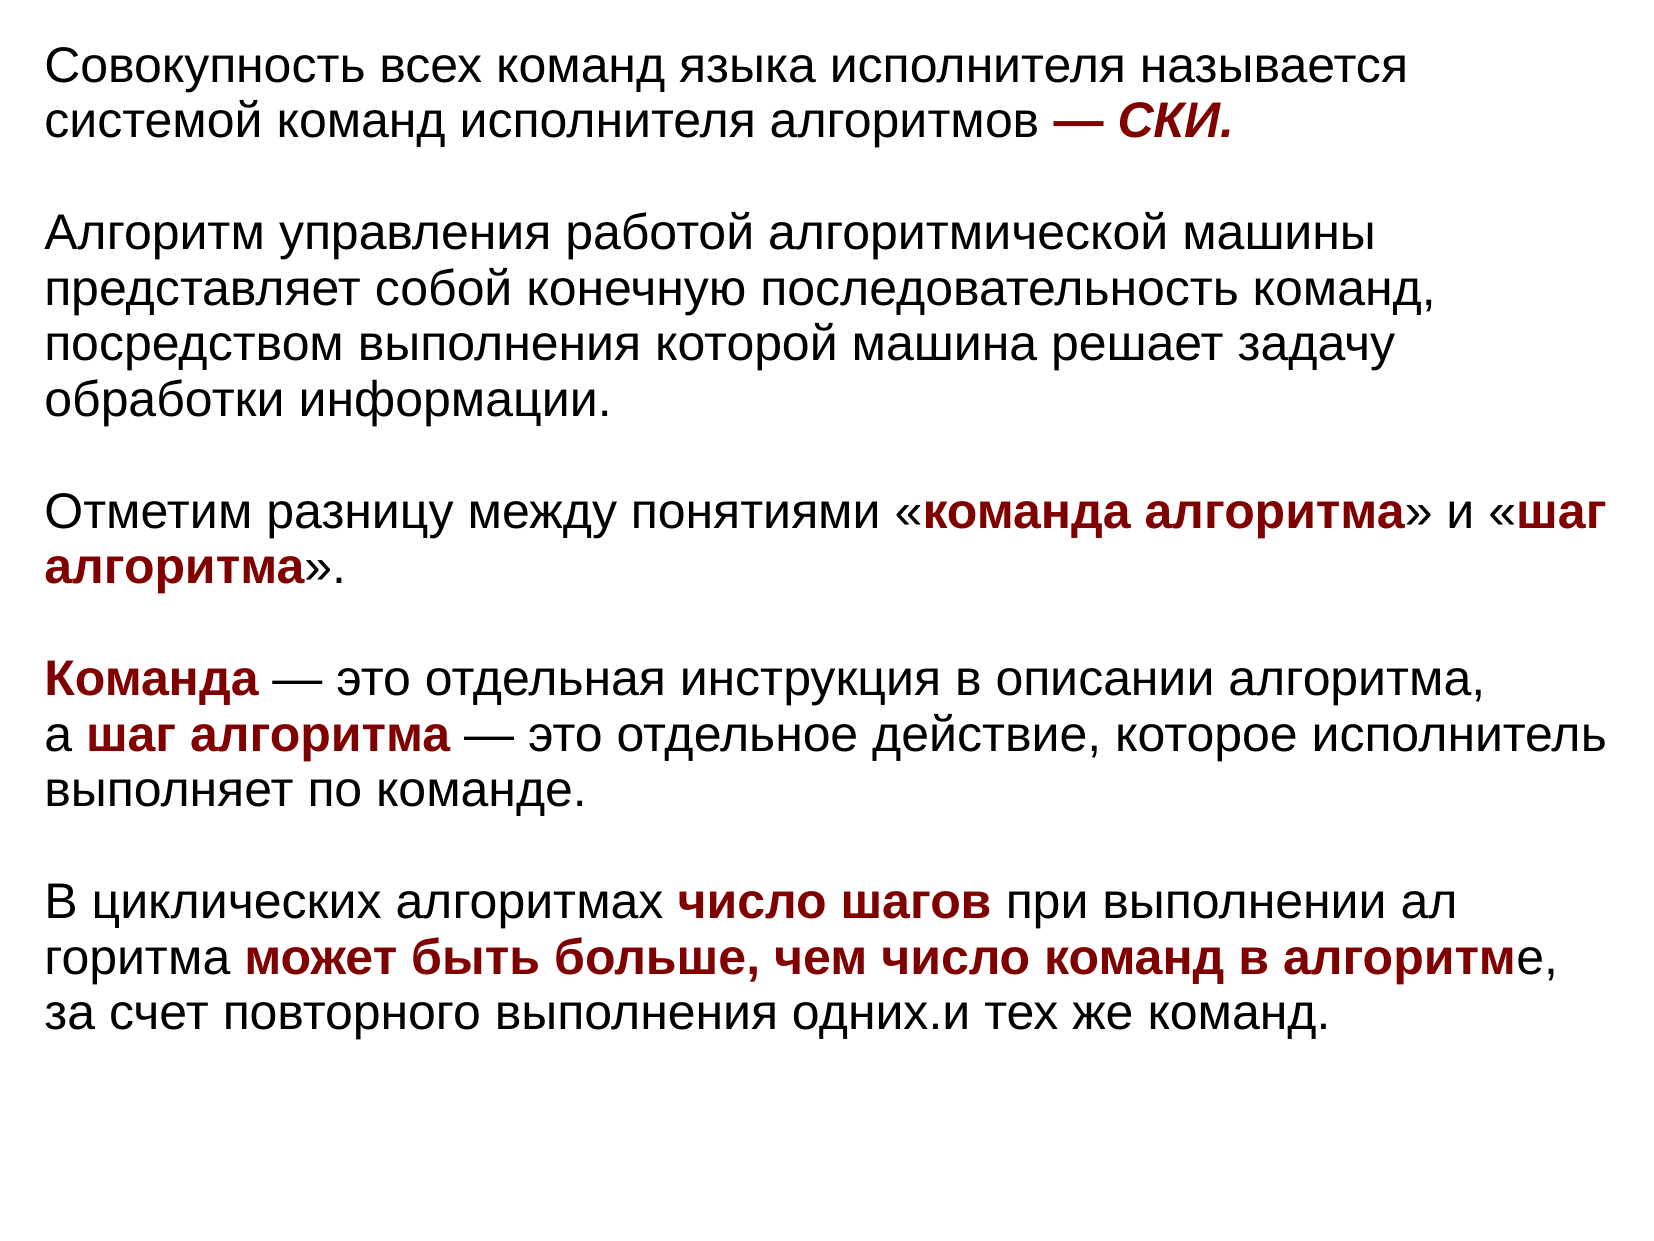

Совокупность всех команд языка исполнителя называется системой команд исполнителя алгоритмов — СКИ.
Алгоритм управления работой алгоритмической машины представляет собой конечную последовательность команд, посредством выполнения которой машина решает задачу обработки информации.
Отметим разницу между понятиями «команда алгоритма» и «шаг алгоритма».
Команда — это отдельная инструкция в описании алгоритма,
а шаг алгоритма — это отдельное действие, которое исполнитель выполняет по команде.
В циклических алгоритмах число шагов при выполнении ал­горитма может быть больше, чем число команд в алгоритме, за счет повторного выполнения одних.и тех же команд.